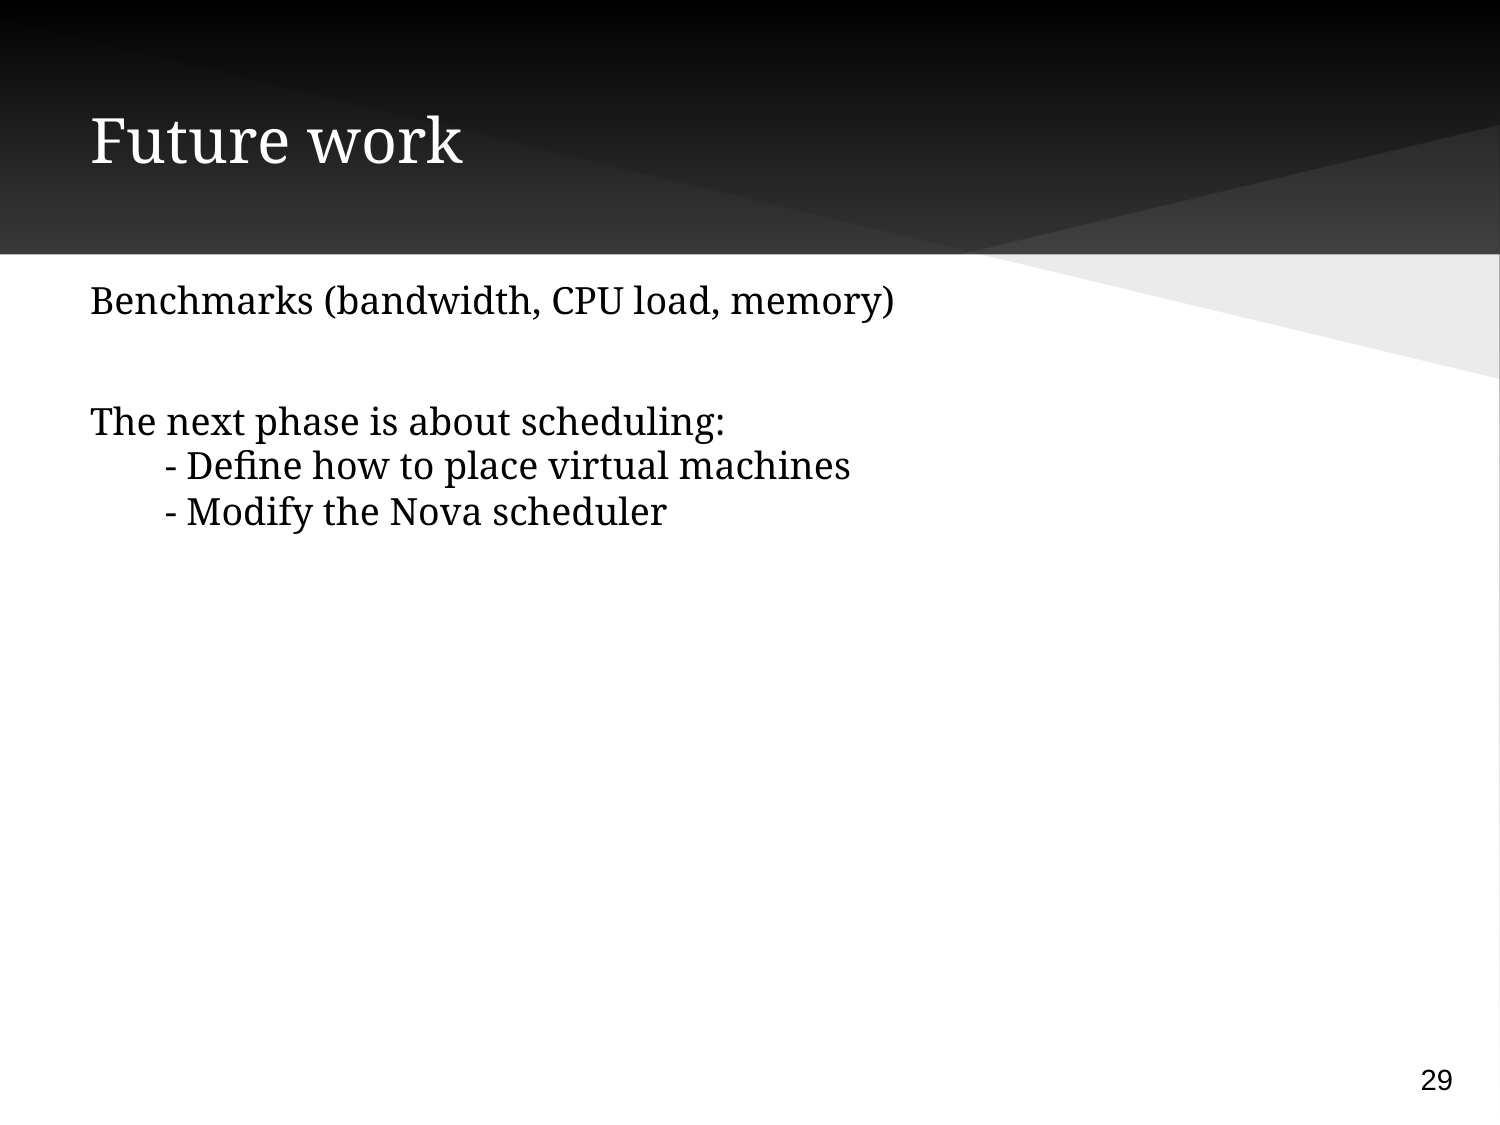

# Future work
Benchmarks (bandwidth, CPU load, memory)
The next phase is about scheduling:
- Define how to place virtual machines
- Modify the Nova scheduler
29